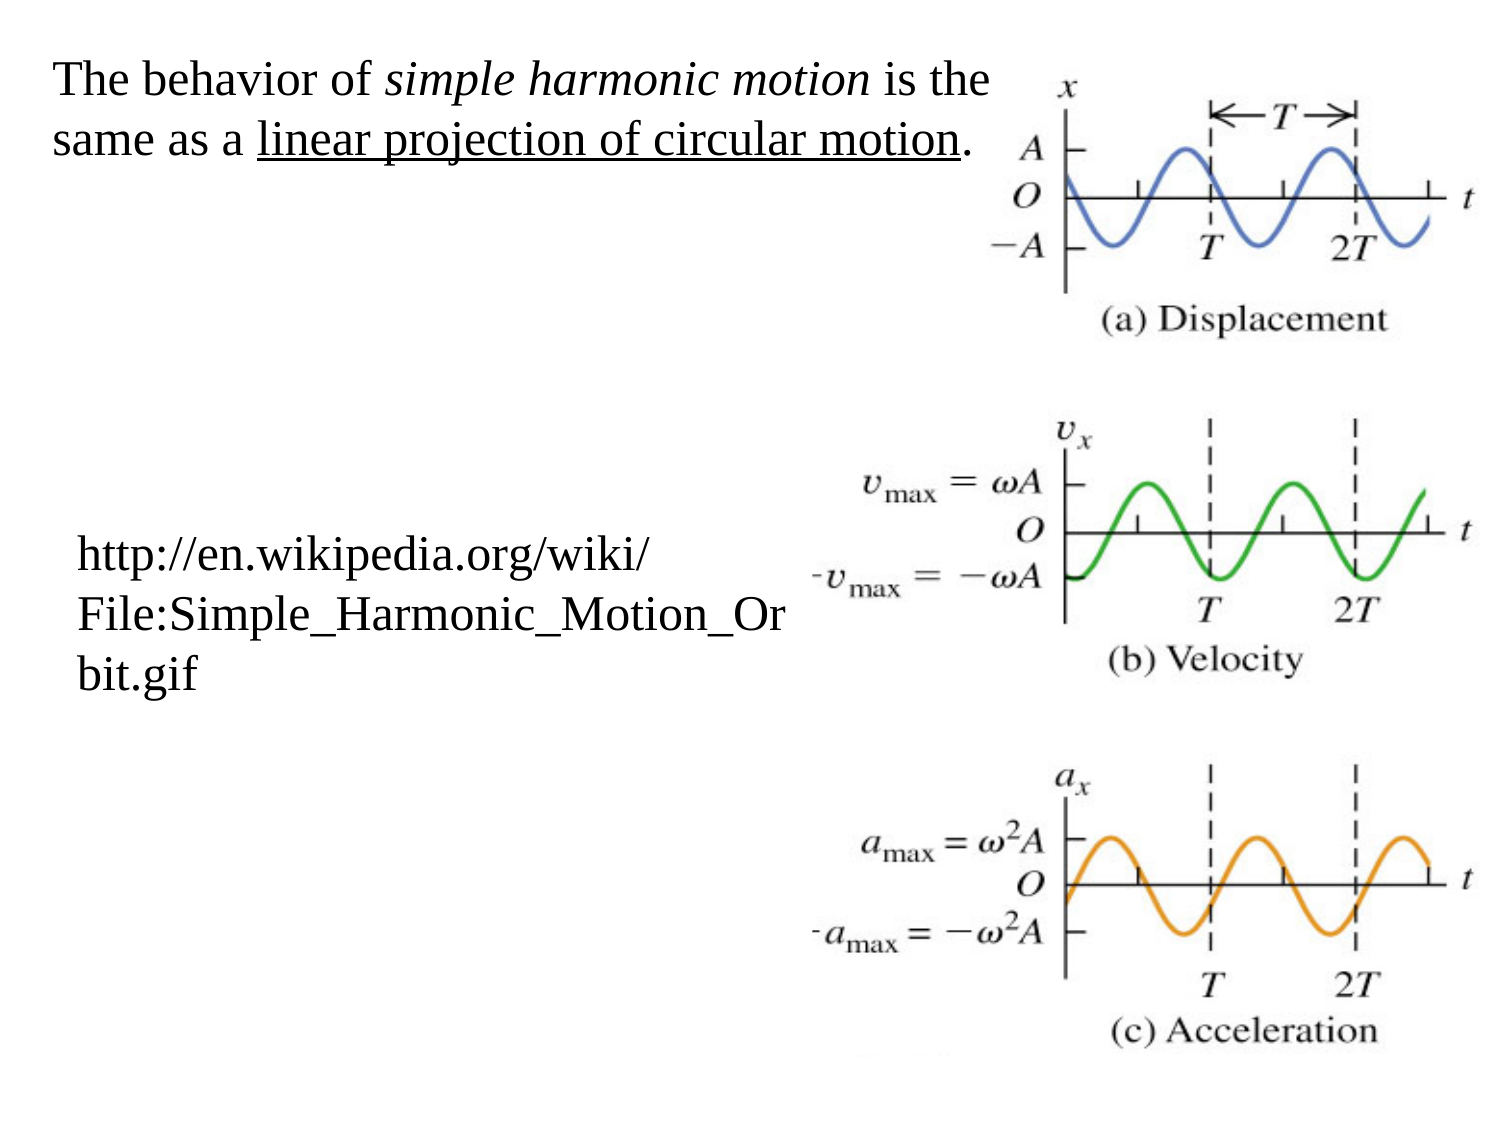

The behavior of simple harmonic motion is the same as a linear projection of circular motion.
http://en.wikipedia.org/wiki/File:Simple_Harmonic_Motion_Orbit.gif